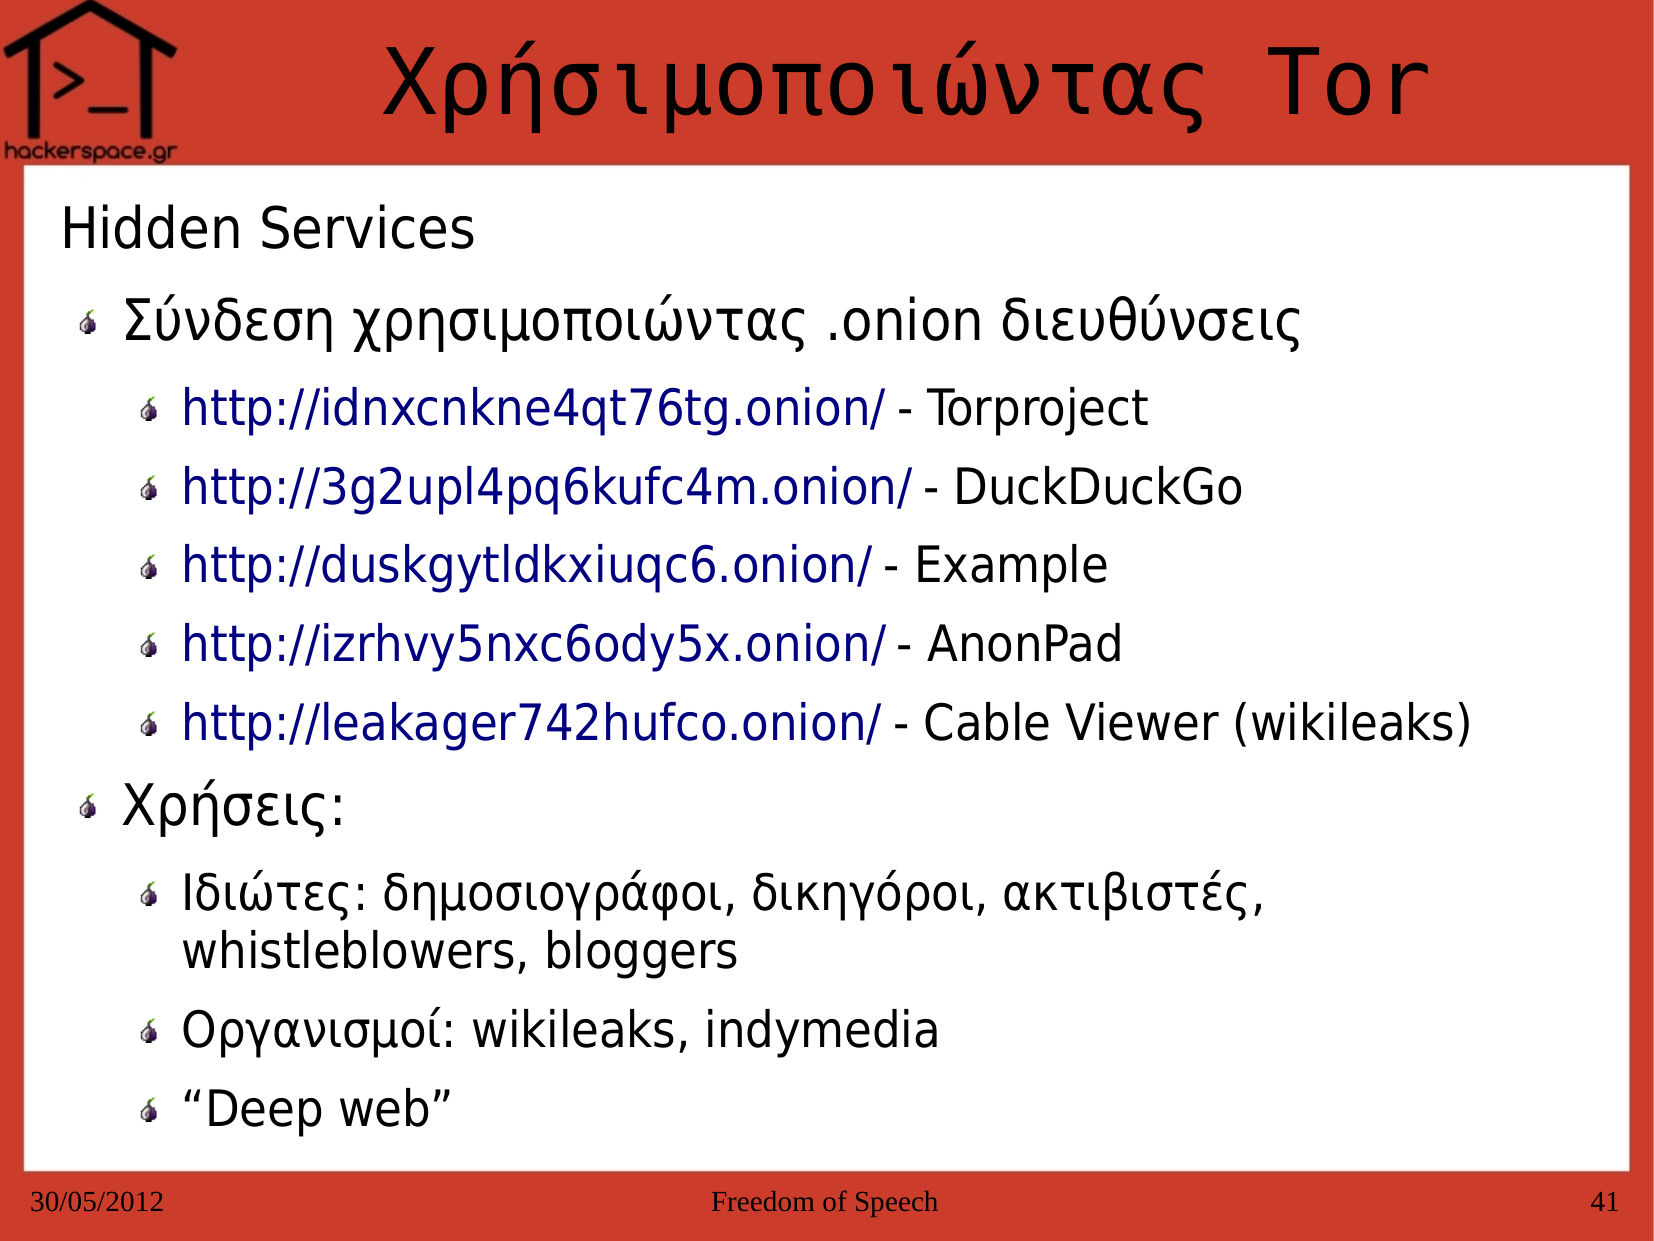

# Χρήσιμοποιώντας Tor
Hidden Services
Σύνδεση χρησιμοποιώντας .onion διευθύνσεις
http://idnxcnkne4qt76tg.onion/ - Torproject
http://3g2upl4pq6kufc4m.onion/ - DuckDuckGo
http://duskgytldkxiuqc6.onion/ - Example
http://izrhvy5nxc6ody5x.onion/ - AnonPad
http://leakager742hufco.onion/ - Cable Viewer (wikileaks)
Χρήσεις:
Ιδιώτες: δημοσιογράφοι, δικηγόροι, ακτιβιστές, whistleblowers, bloggers
Οργανισμοί: wikileaks, indymedia
“Deep web”
30/05/2012
Freedom of Speech
41